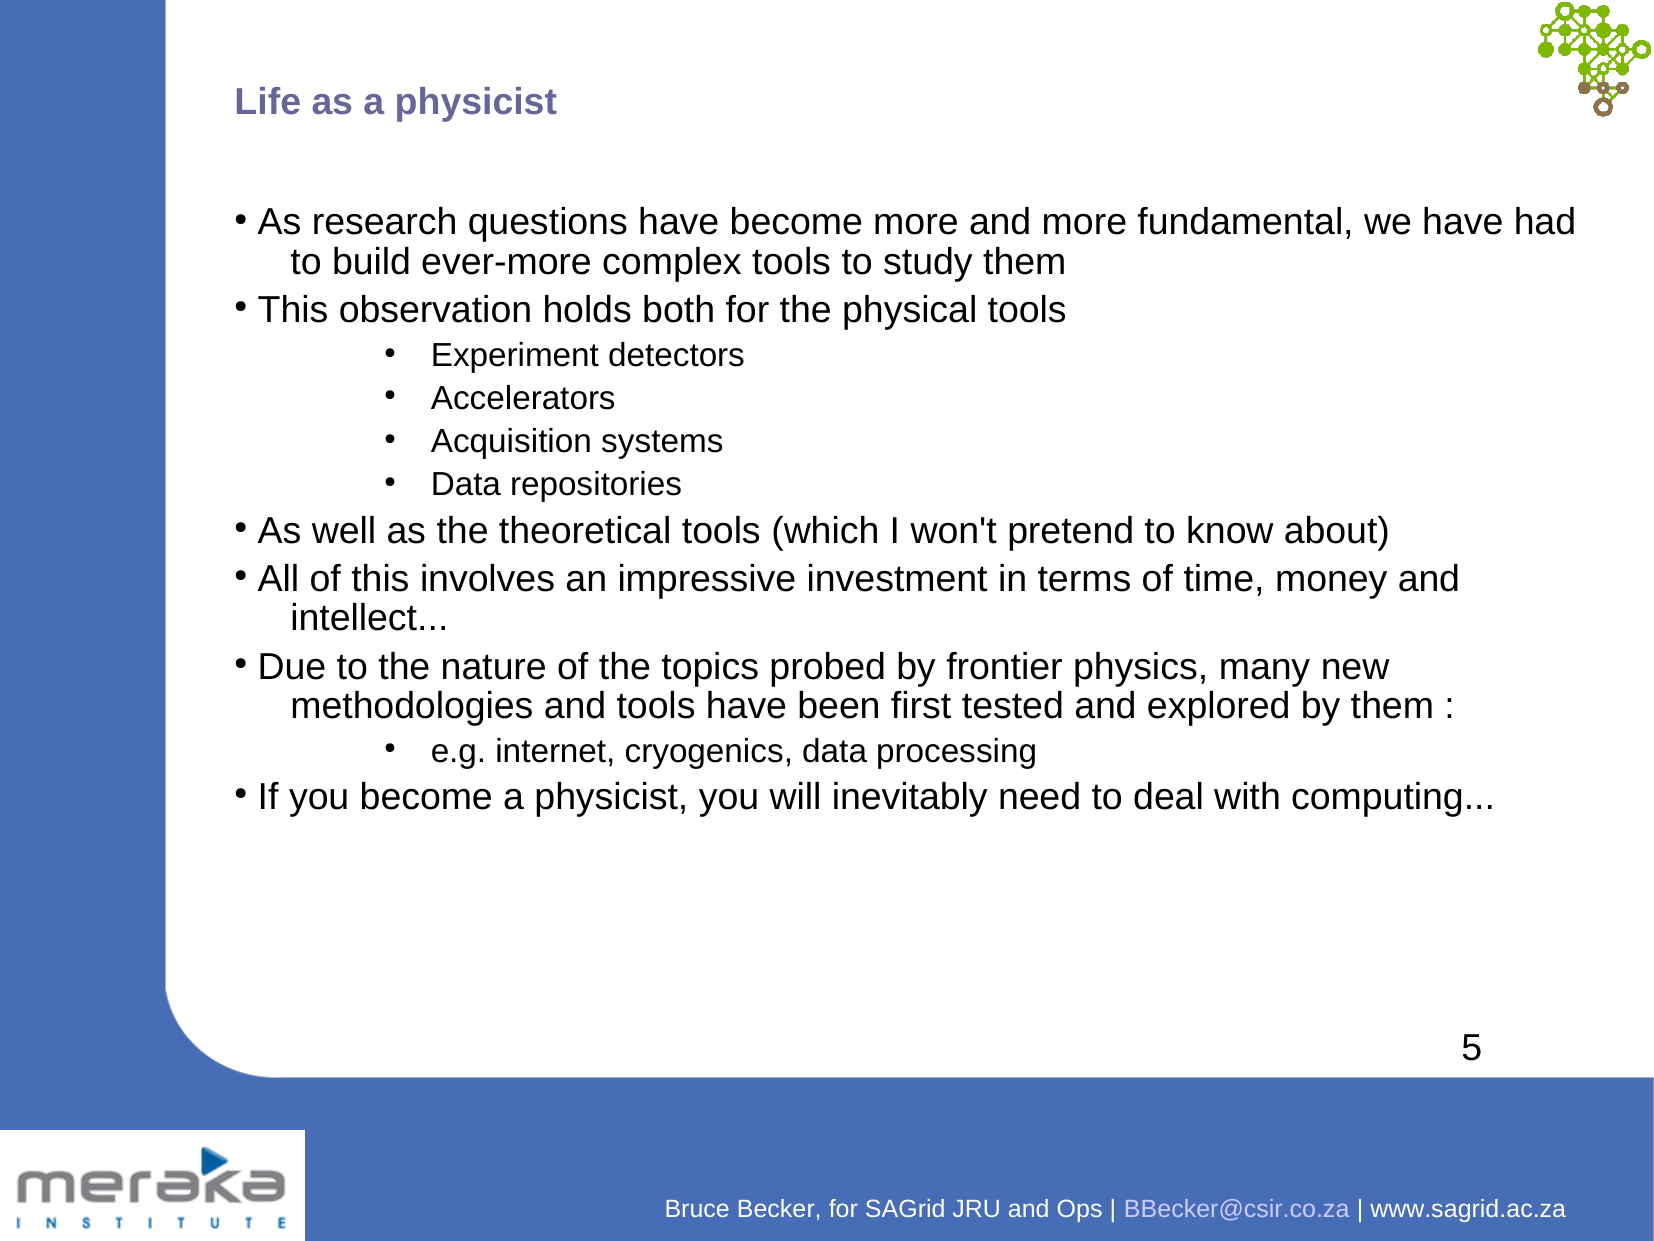

# Life as a physicist
 As research questions have become more and more fundamental, we have had to build ever-more complex tools to study them
 This observation holds both for the physical tools
Experiment detectors
Accelerators
Acquisition systems
Data repositories
 As well as the theoretical tools (which I won't pretend to know about)
 All of this involves an impressive investment in terms of time, money and intellect...
 Due to the nature of the topics probed by frontier physics, many new methodologies and tools have been first tested and explored by them :
e.g. internet, cryogenics, data processing
 If you become a physicist, you will inevitably need to deal with computing...
5